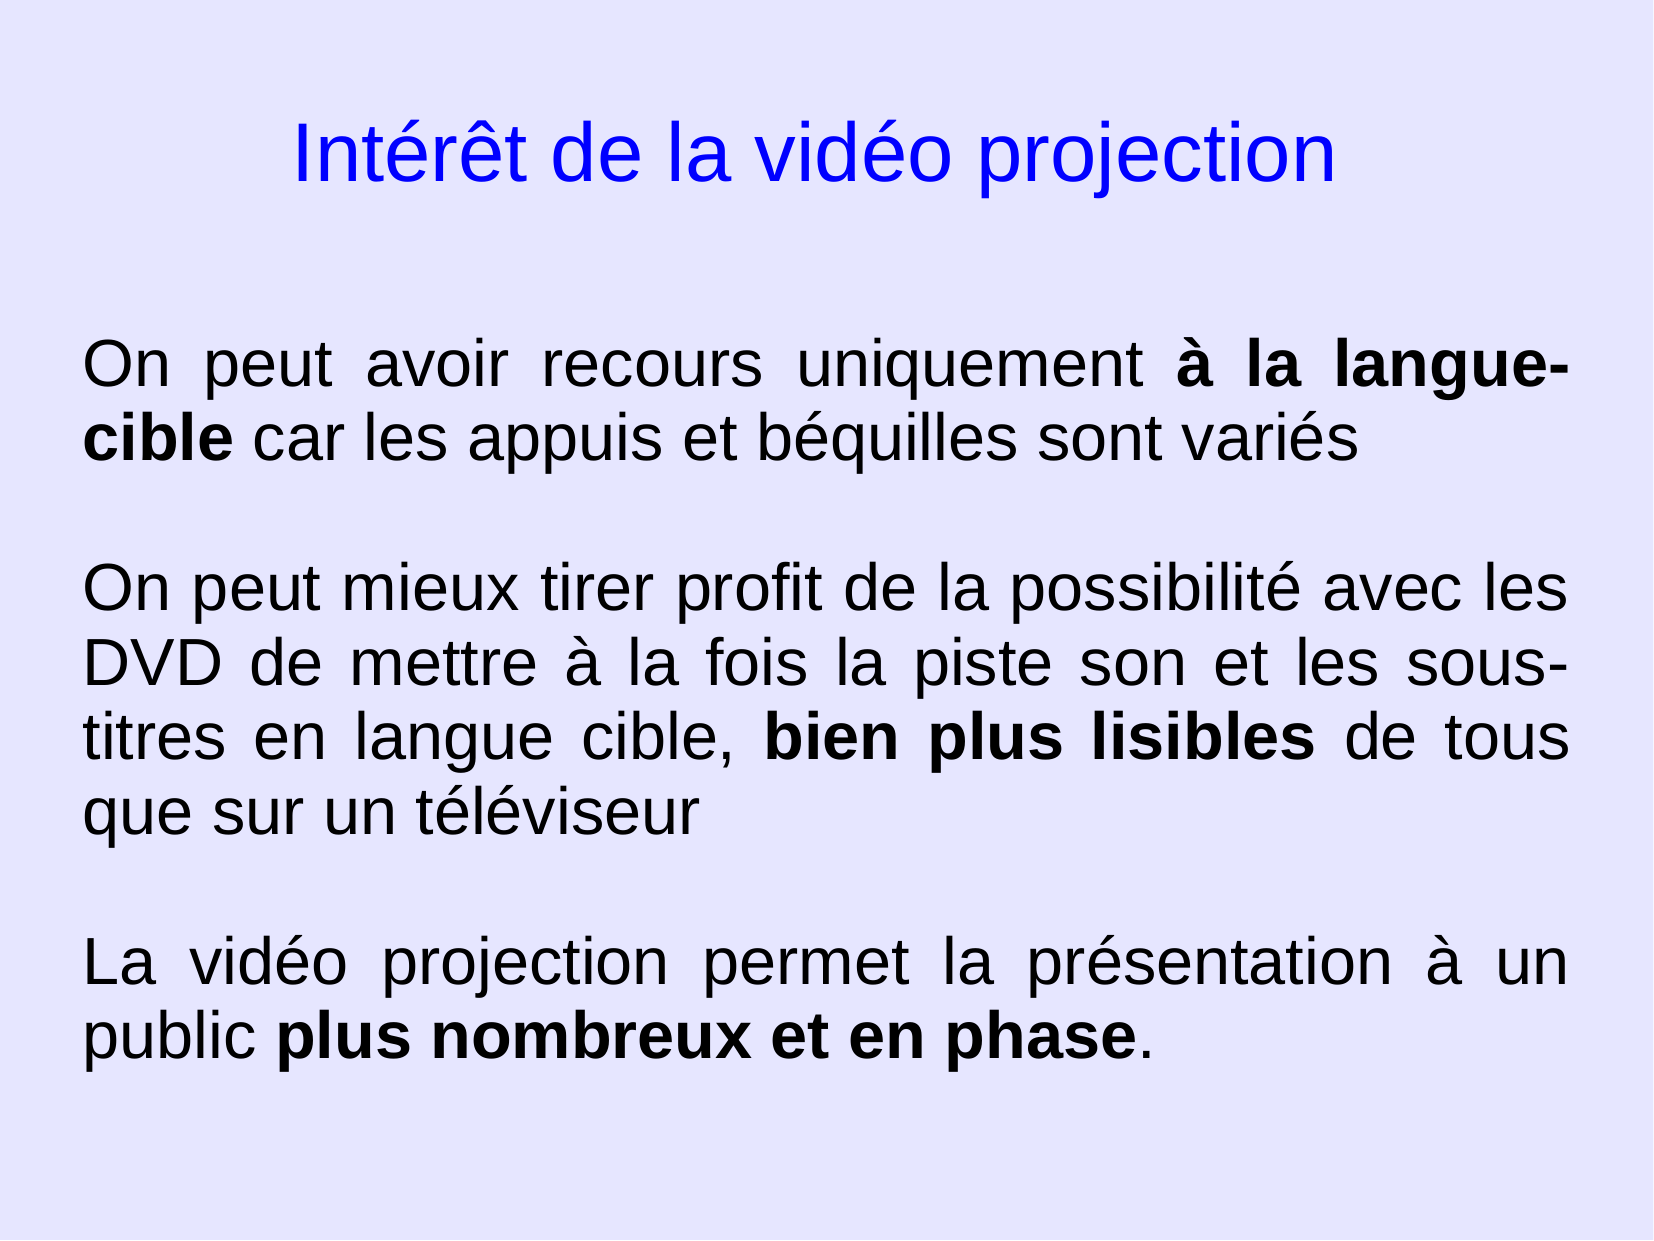

# Intérêt de la vidéo projection
On peut avoir recours uniquement à la langue-cible car les appuis et béquilles sont variés
On peut mieux tirer profit de la possibilité avec les DVD de mettre à la fois la piste son et les sous-titres en langue cible, bien plus lisibles de tous que sur un téléviseur
La vidéo projection permet la présentation à un public plus nombreux et en phase.